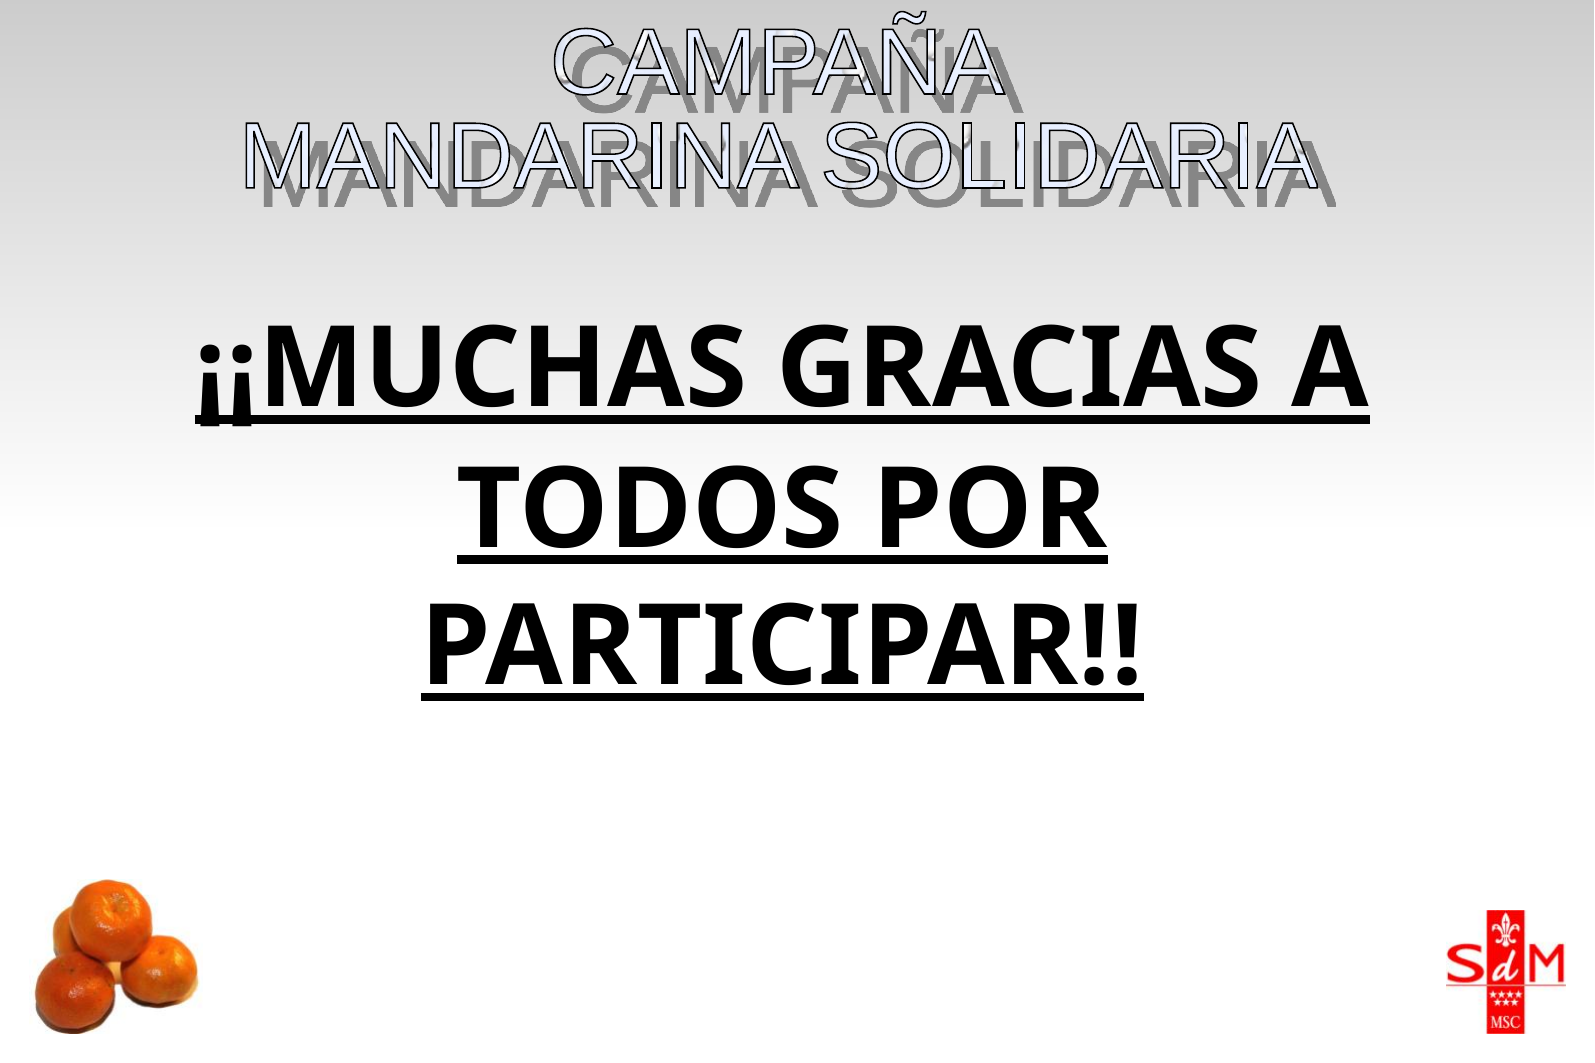

CAMPAÑA
MANDARINA SOLIDARIA
¡¡MUCHAS GRACIAS A TODOS POR PARTICIPAR!!